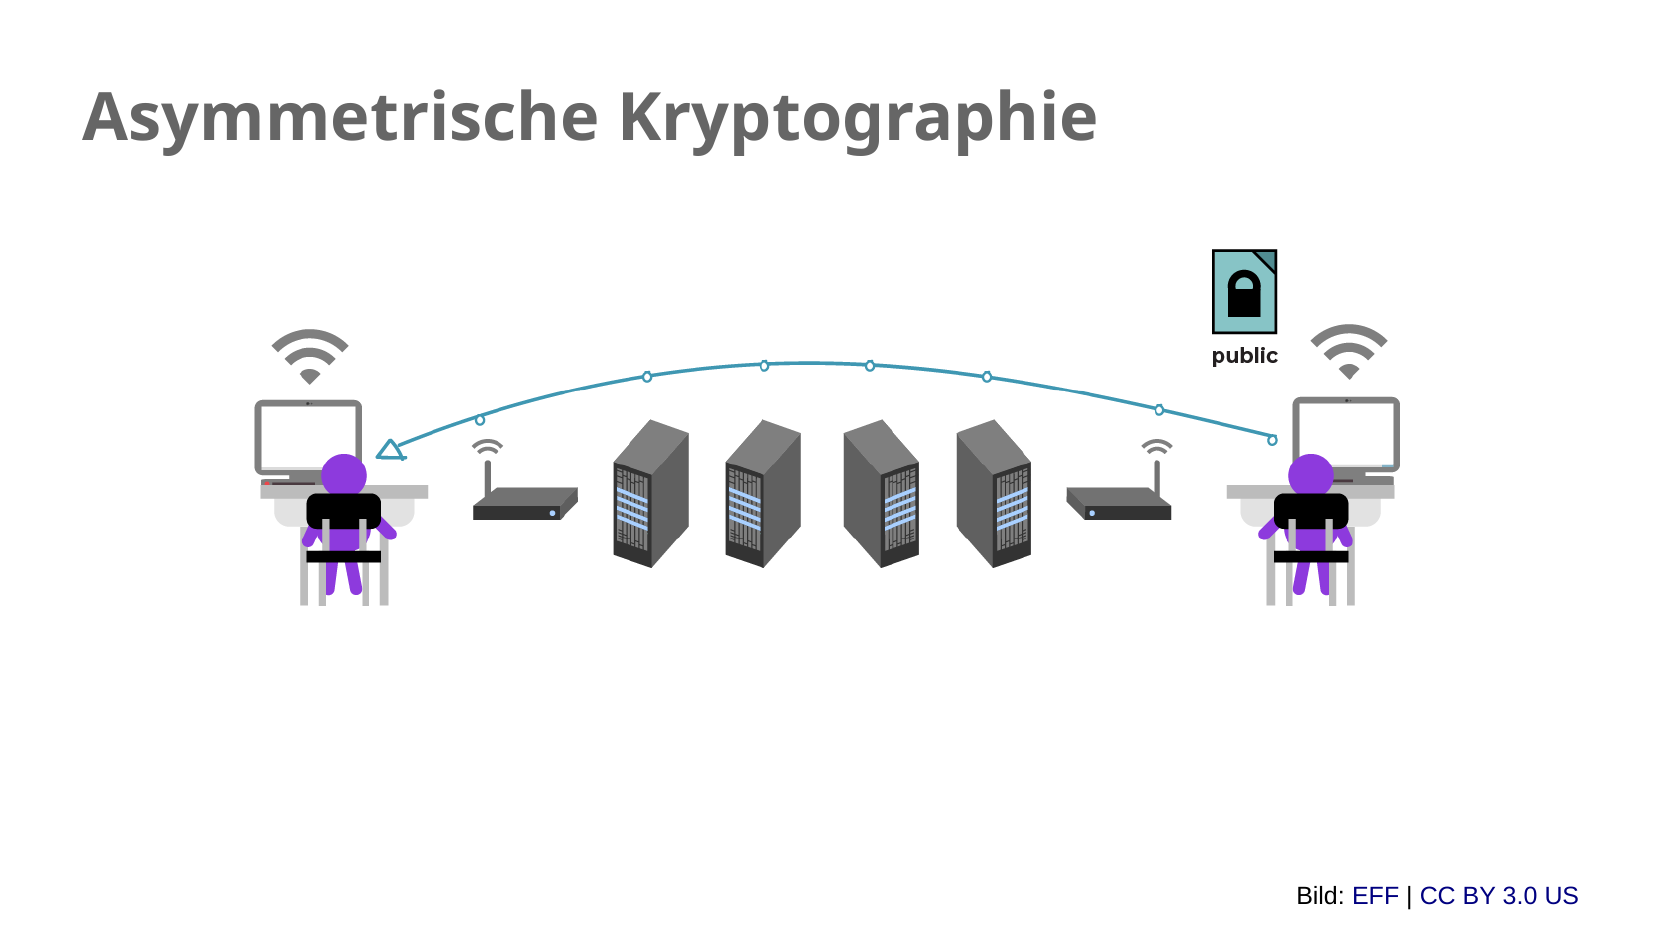

# Asymmetrische Kryptographie
Bild: EFF | CC BY 3.0 US